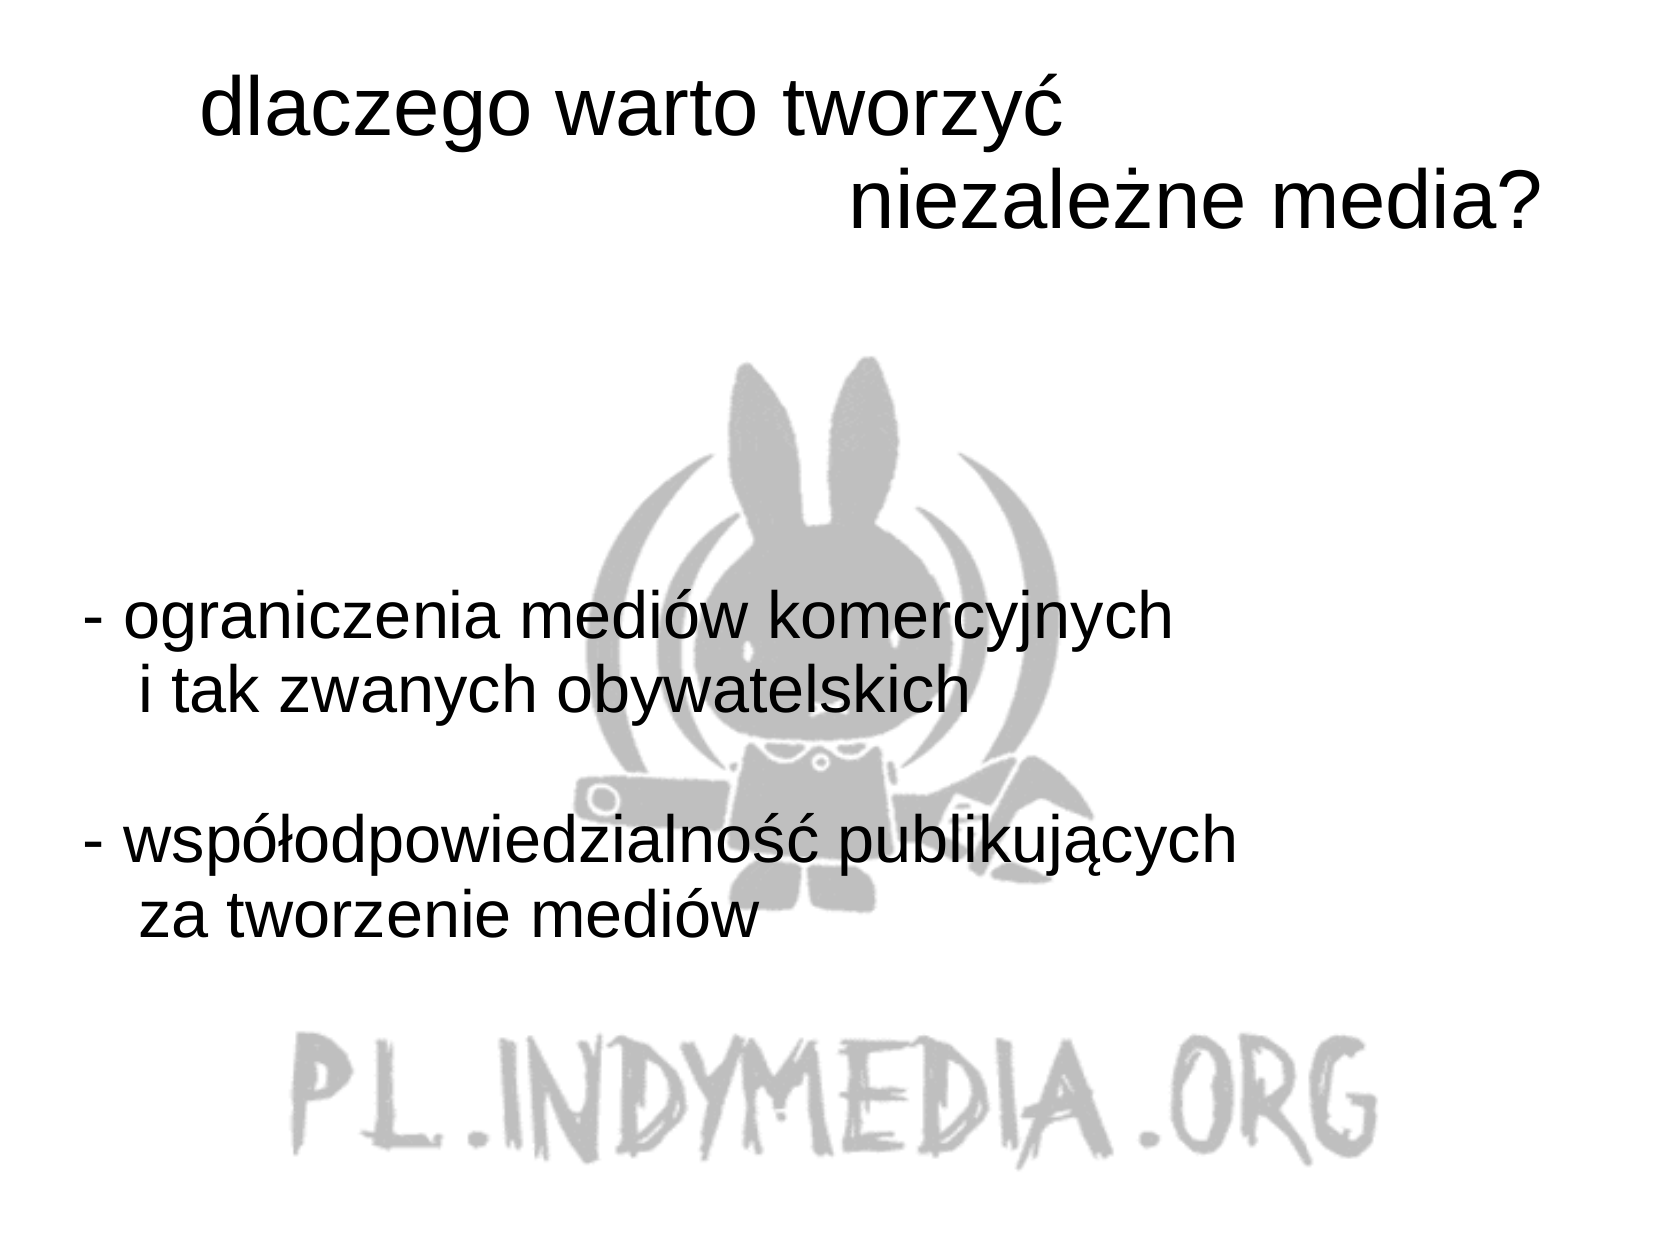

# dlaczego warto tworzyć niezależne media?
- ograniczenia mediów komercyjnych 					 i tak zwanych obywatelskich
- współodpowiedzialność publikujących
 za tworzenie mediów